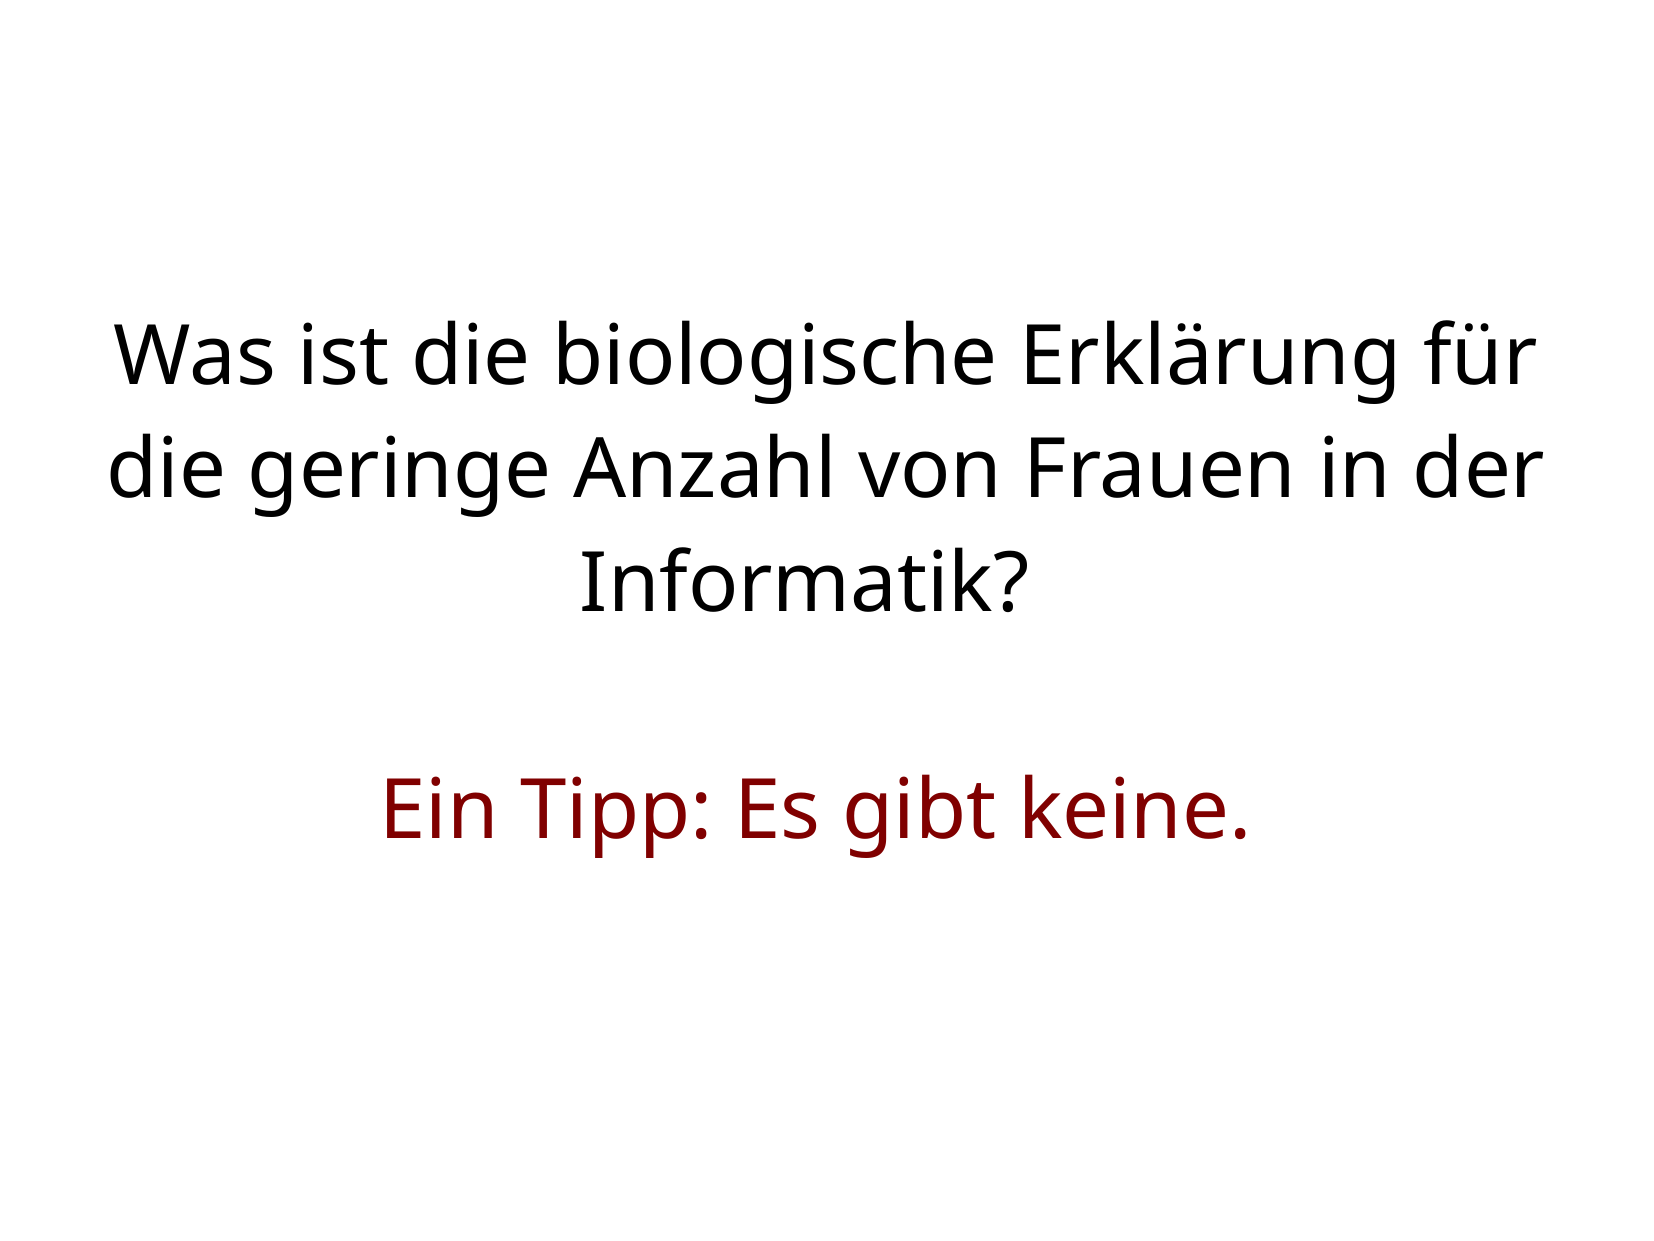

# Was ist die biologische Erklärung für die geringe Anzahl von Frauen in der Informatik?
Ein Tipp: Es gibt keine.